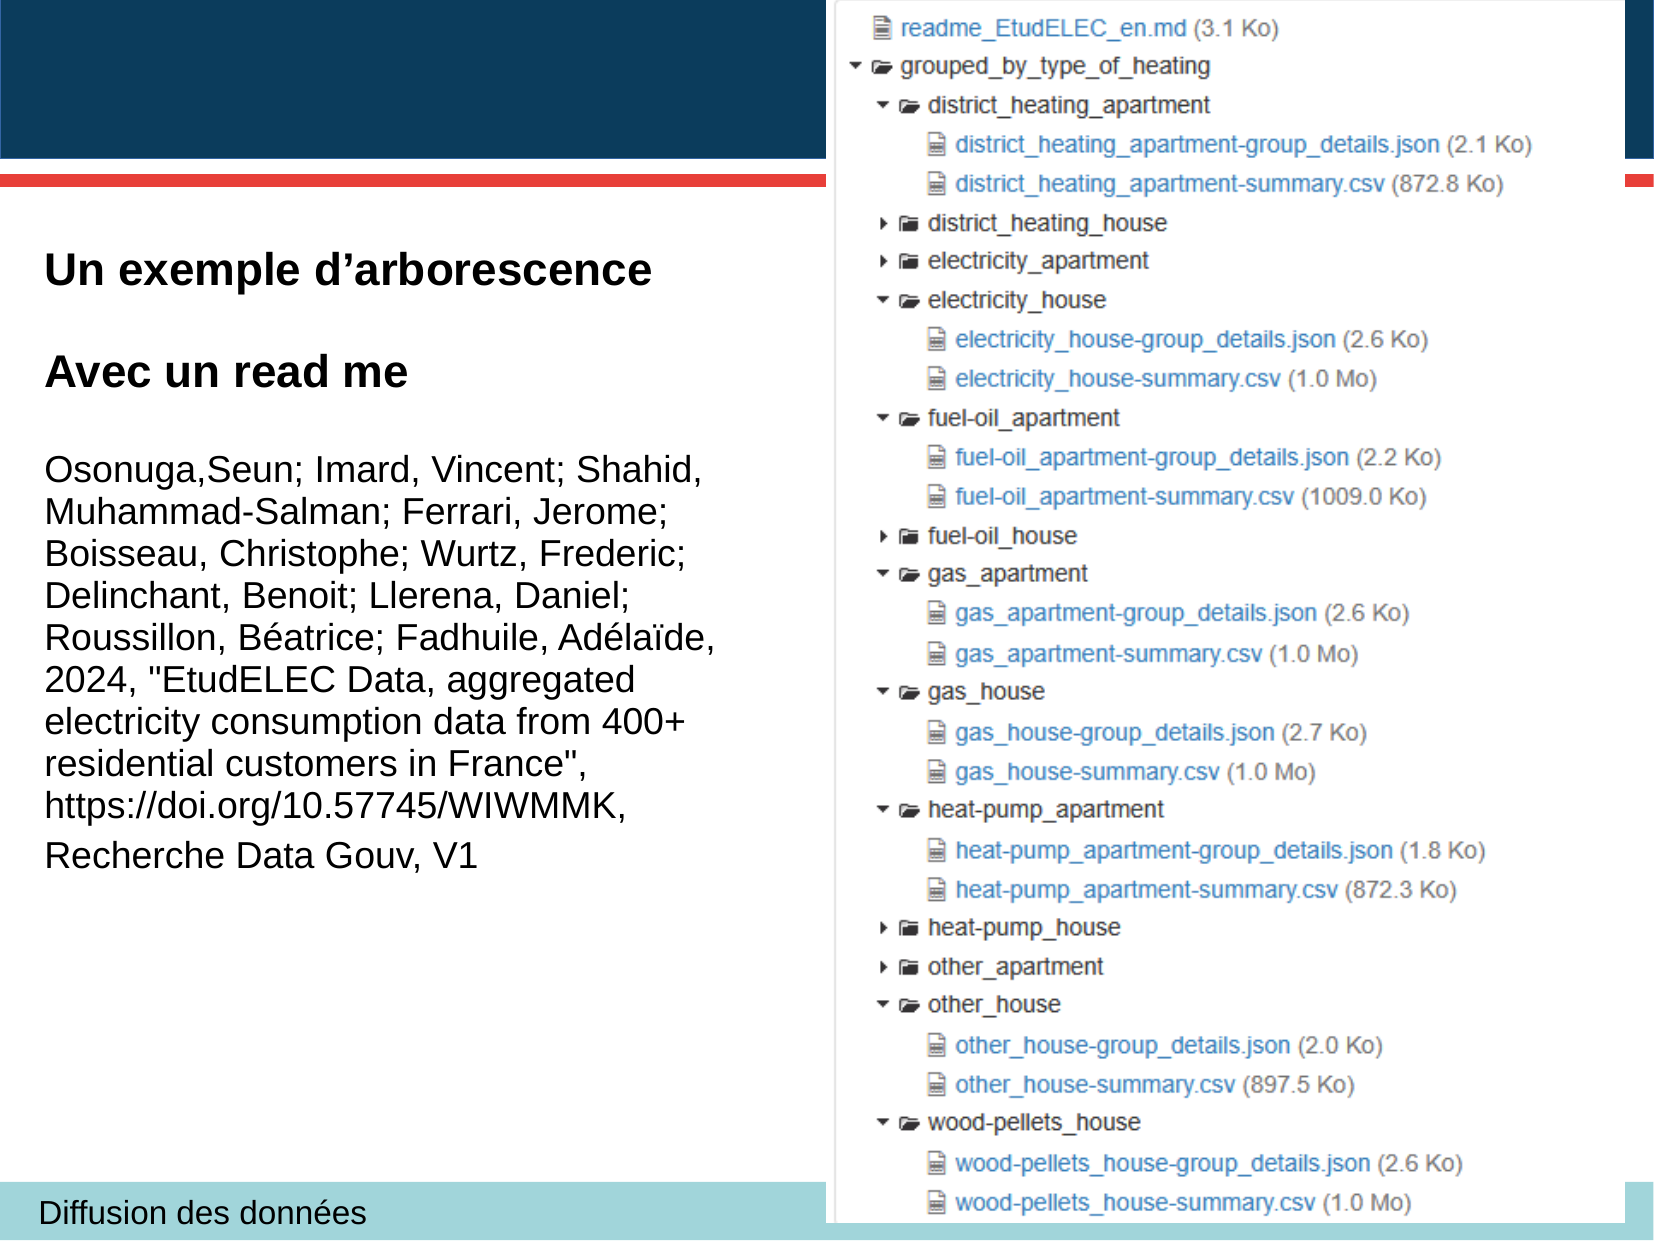

Un exemple d’arborescence
Avec un read me
Osonuga,Seun; Imard, Vincent; Shahid, Muhammad-Salman; Ferrari, Jerome; Boisseau, Christophe; Wurtz, Frederic; Delinchant, Benoit; Llerena, Daniel; Roussillon, Béatrice; Fadhuile, Adélaïde, 2024, "EtudELEC Data, aggregated electricity consumption data from 400+ residential customers in France", https://doi.org/10.57745/WIWMMK, Recherche Data Gouv, V1
Diffusion des données